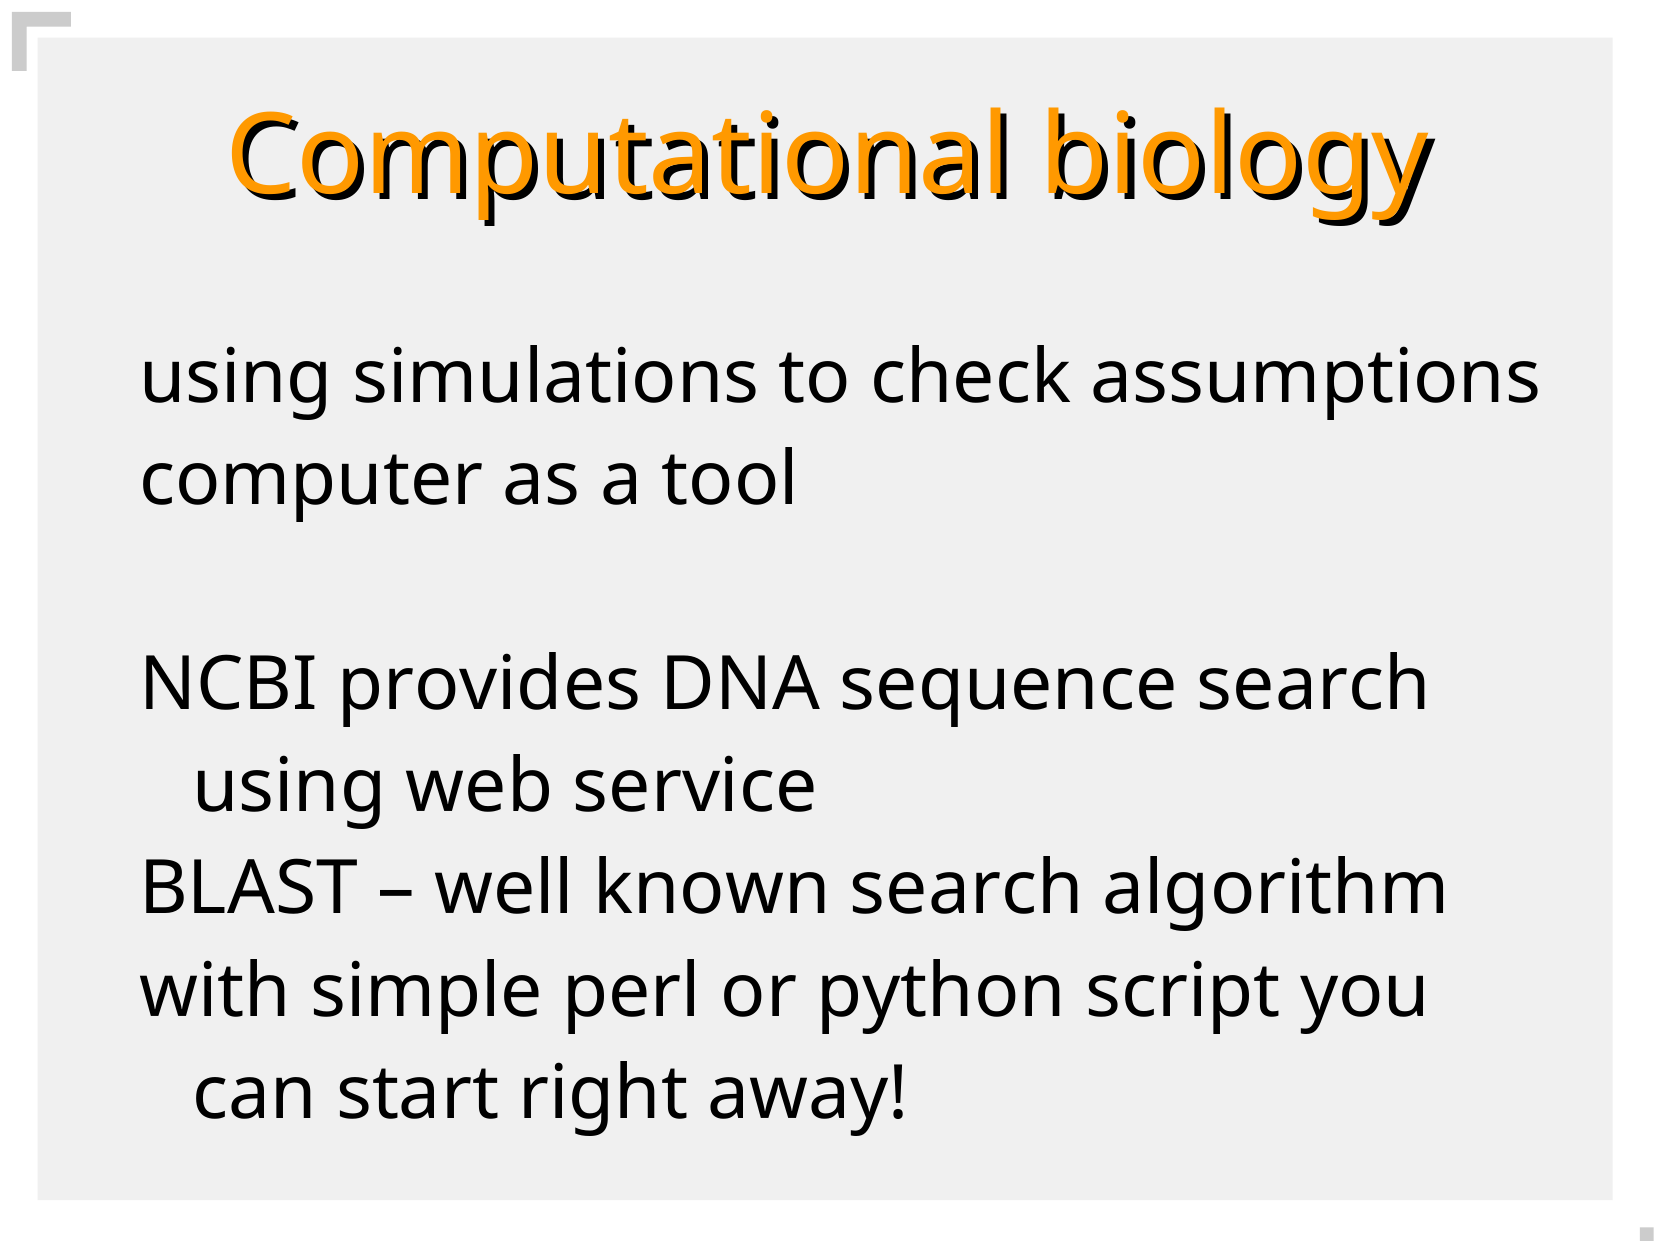

# Computational biology
using simulations to check assumptions
computer as a tool
NCBI provides DNA sequence search using web service
BLAST – well known search algorithm
with simple perl or python script you can start right away!